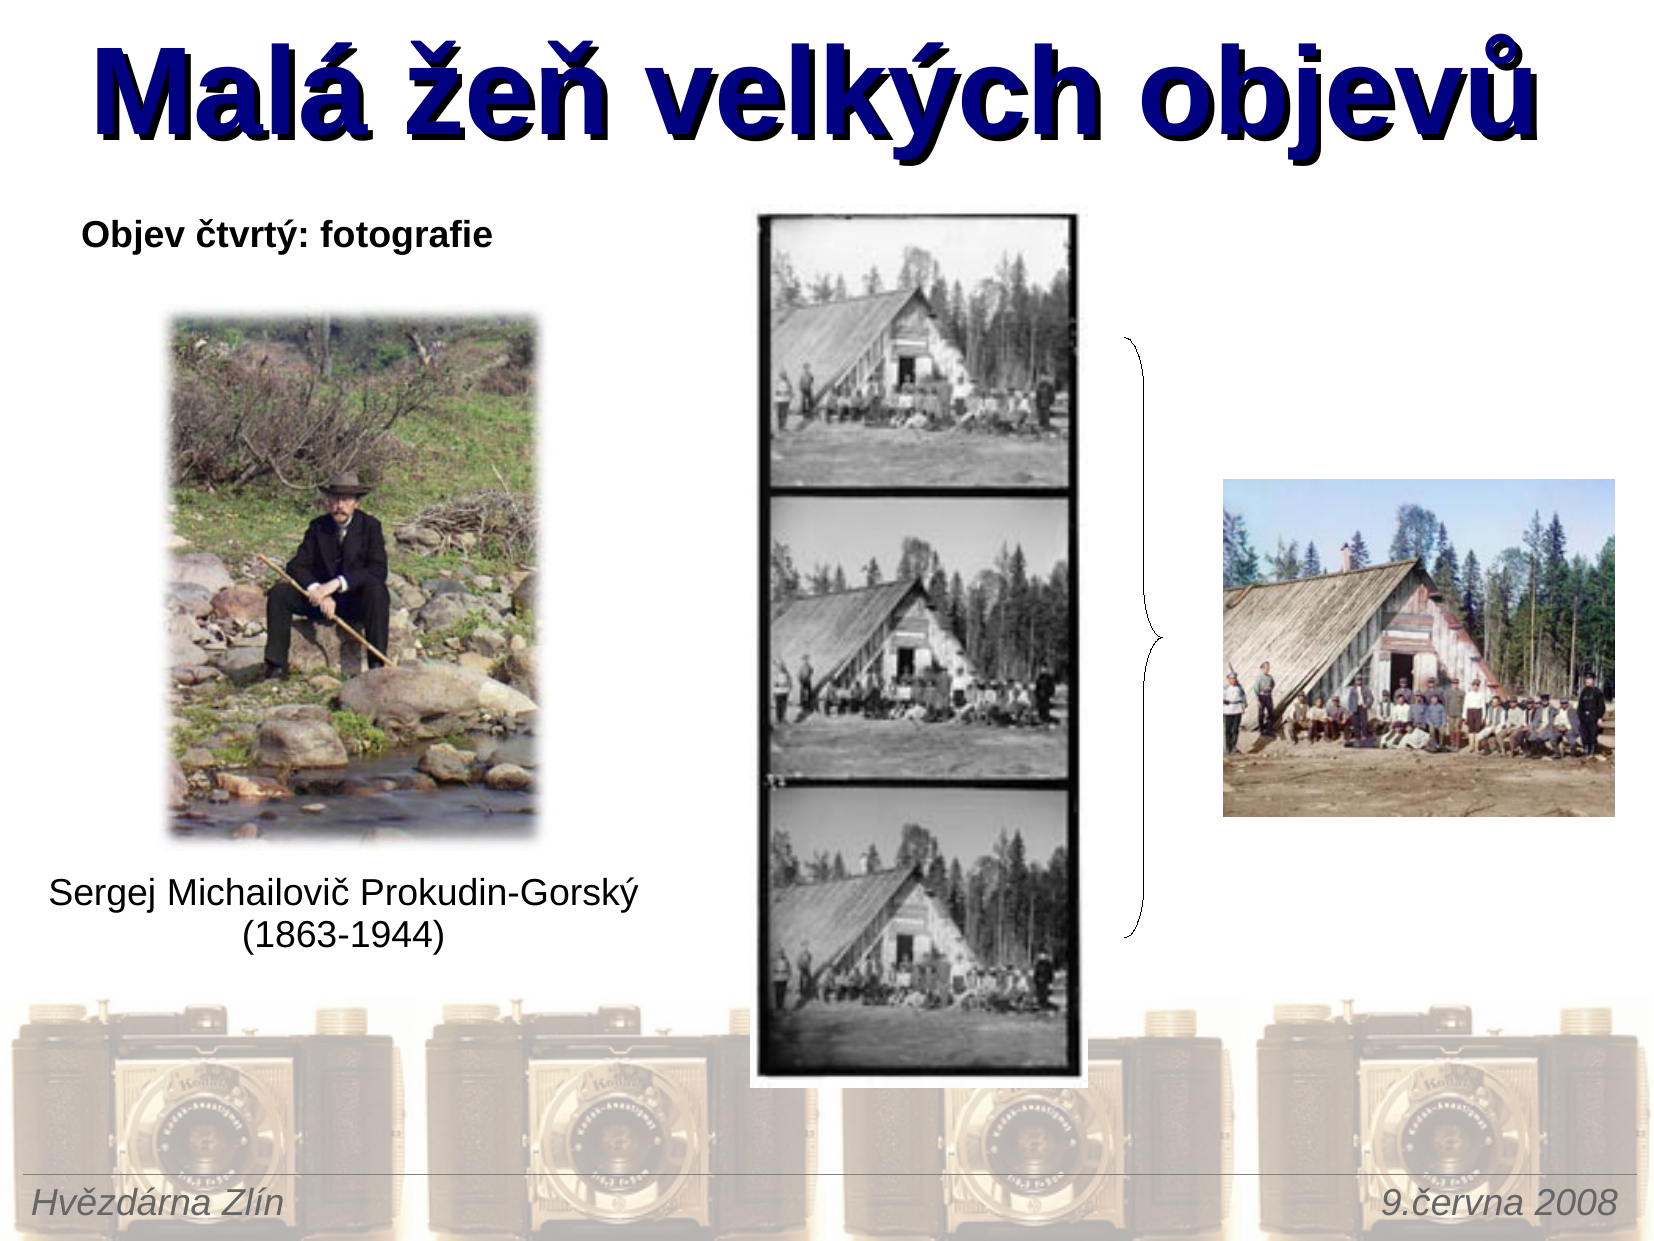

Malá žeň velkých objevů
Objev čtvrtý: fotografie
Sergej Michailovič Prokudin-Gorský
(1863-1944)
Hvězdárna Zlín															9.června 2008